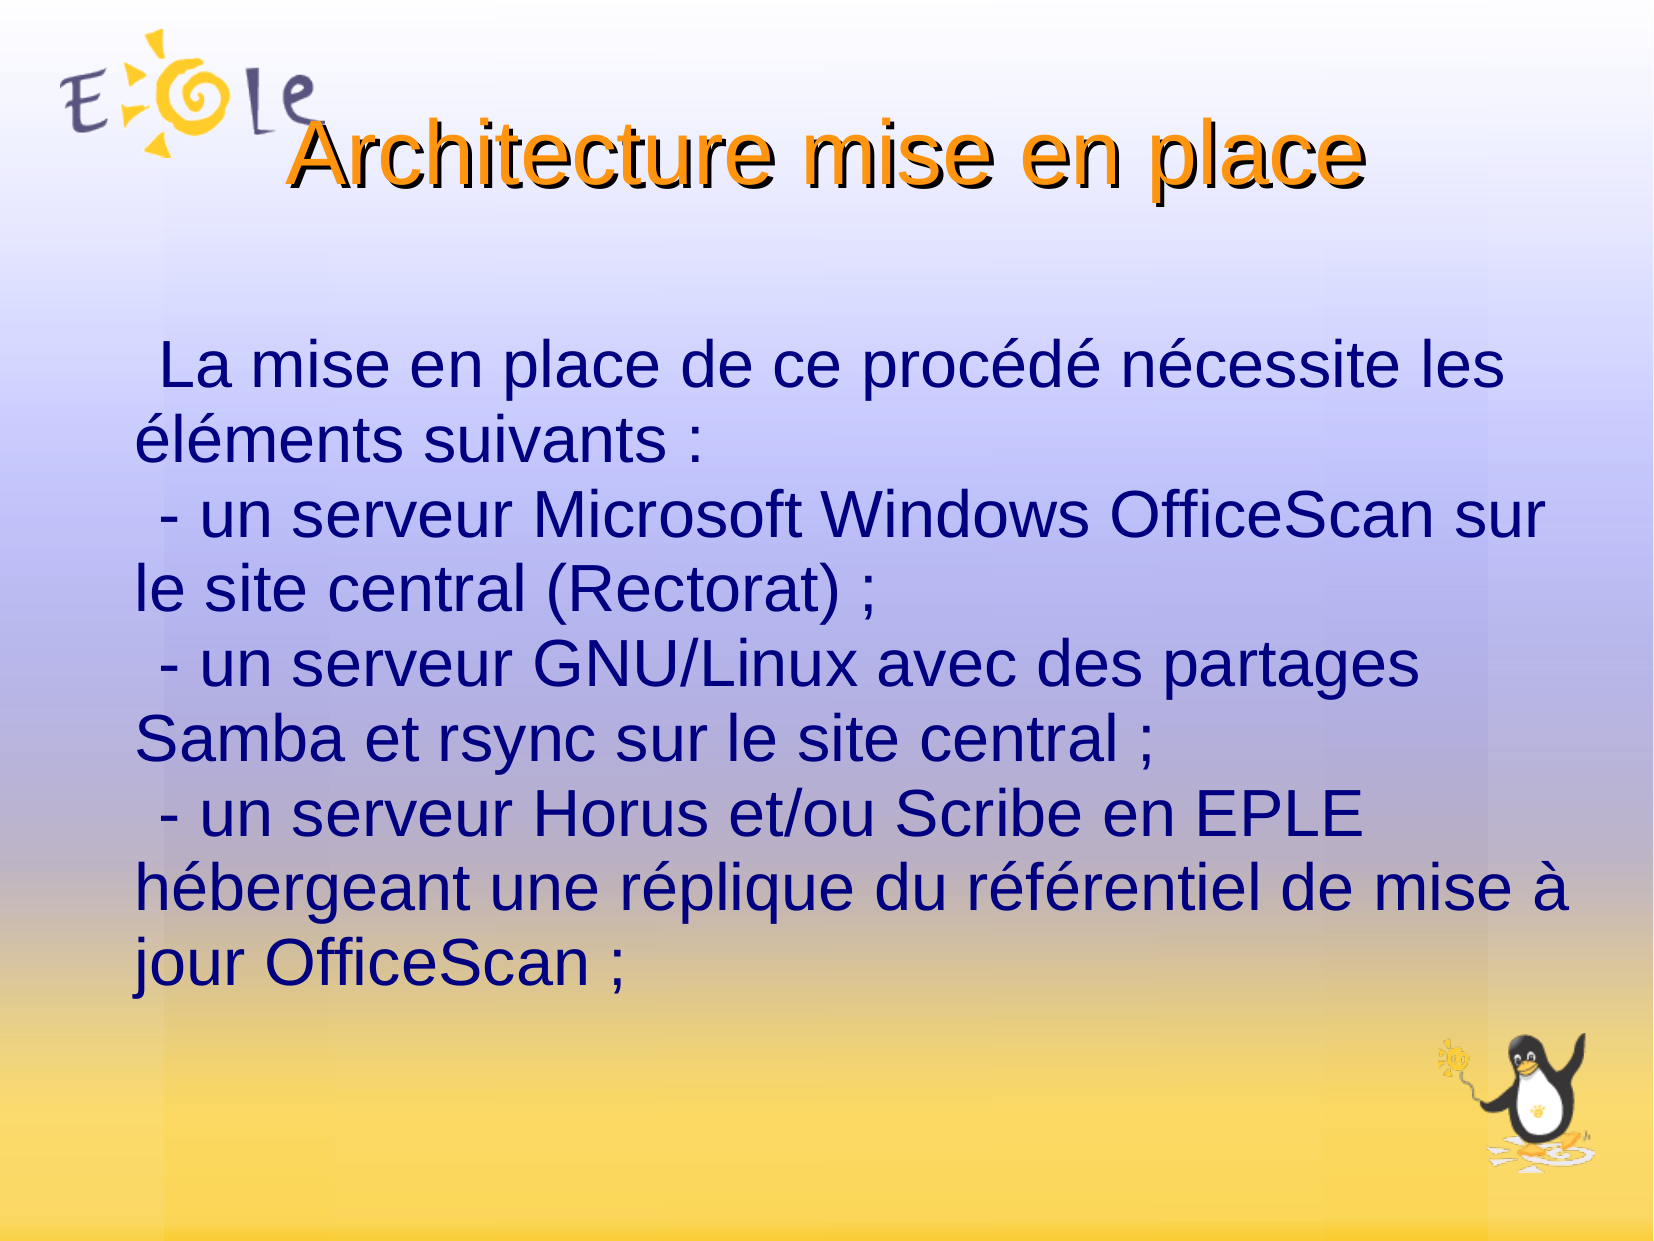

# Architecture mise en place
La mise en place de ce procédé nécessite les éléments suivants :
- un serveur Microsoft Windows OfficeScan sur le site central (Rectorat) ;
- un serveur GNU/Linux avec des partages Samba et rsync sur le site central ;
- un serveur Horus et/ou Scribe en EPLE hébergeant une réplique du référentiel de mise à jour OfficeScan ;